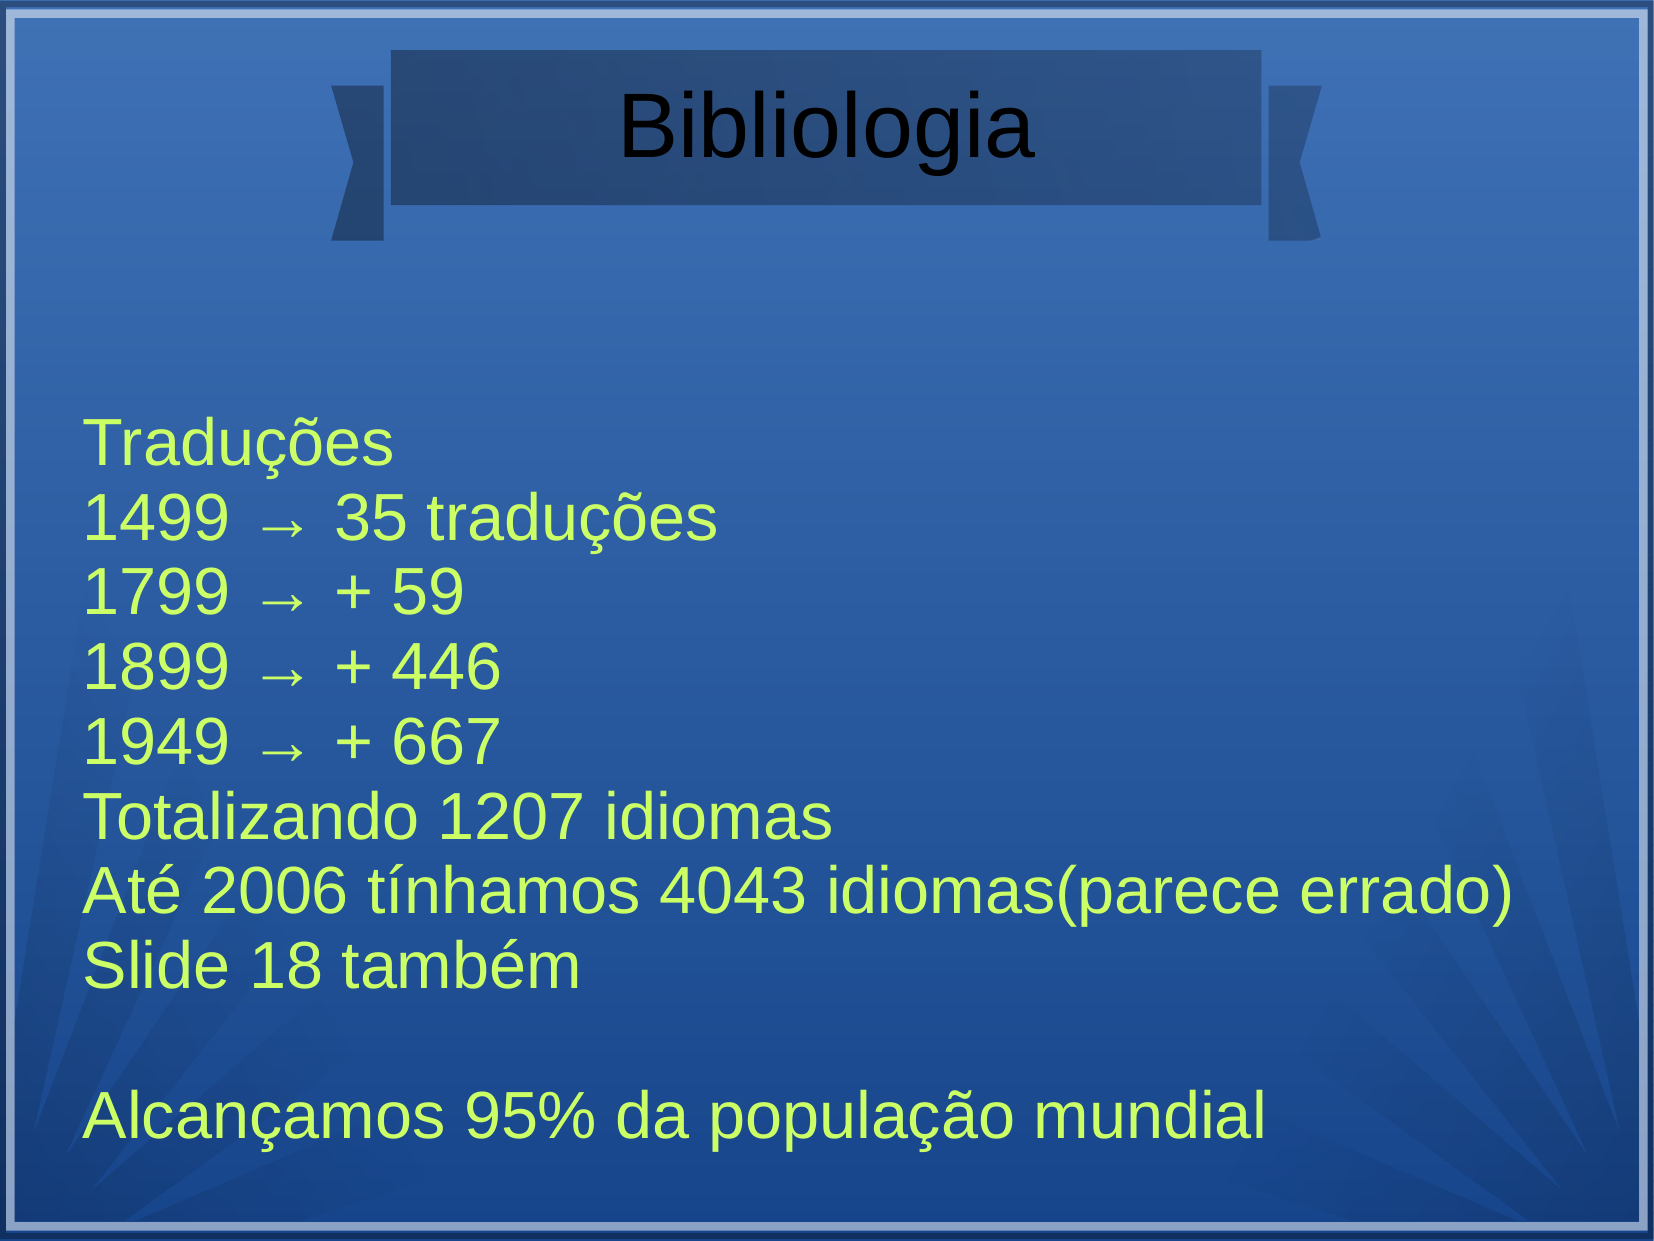

# Bibliologia
Traduções
1499 → 35 traduções
1799 → + 59
1899 → + 446
1949 → + 667
Totalizando 1207 idiomas
Até 2006 tínhamos 4043 idiomas(parece errado)
Slide 18 também
Alcançamos 95% da população mundial